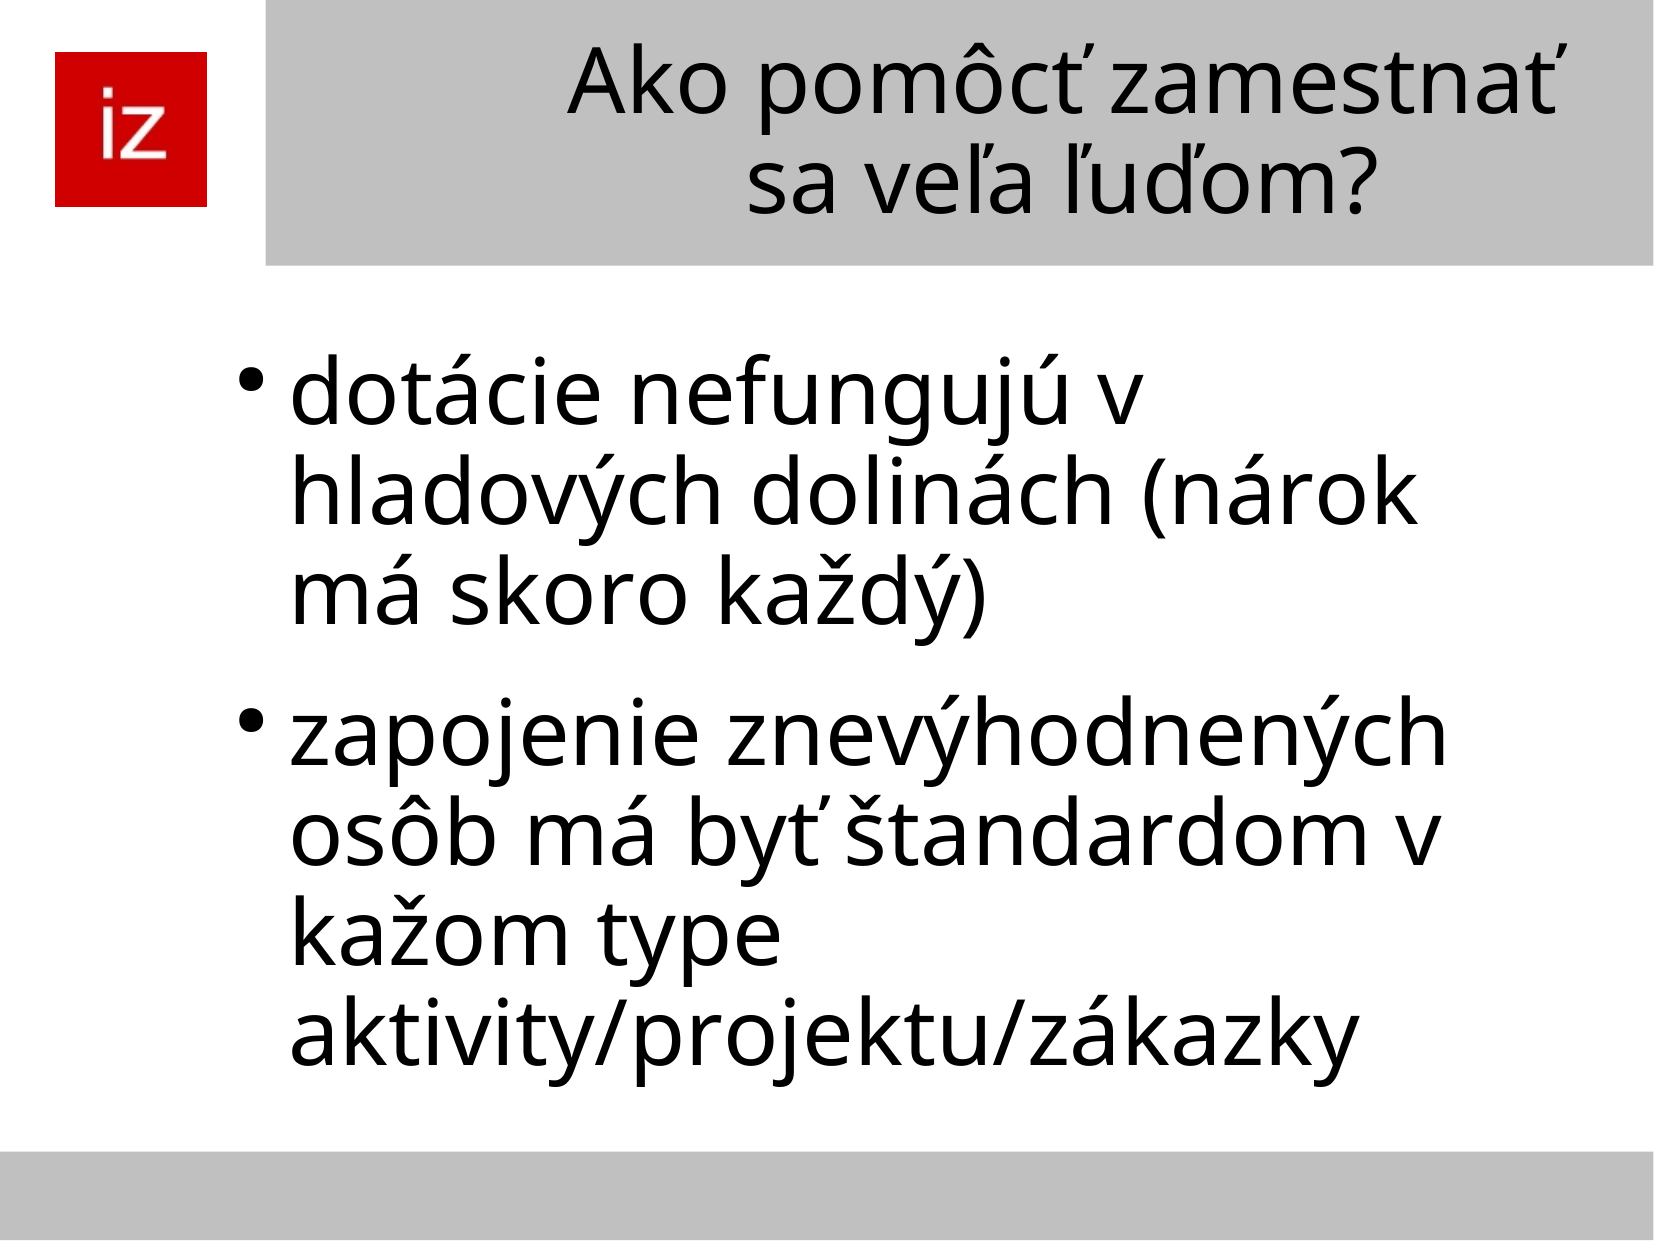

# Ako pomôcť zamestnať sa veľa ľuďom?
dotácie nefungujú v hladových dolinách (nárok má skoro každý)
zapojenie znevýhodnených osôb má byť štandardom v kažom type aktivity/projektu/zákazky